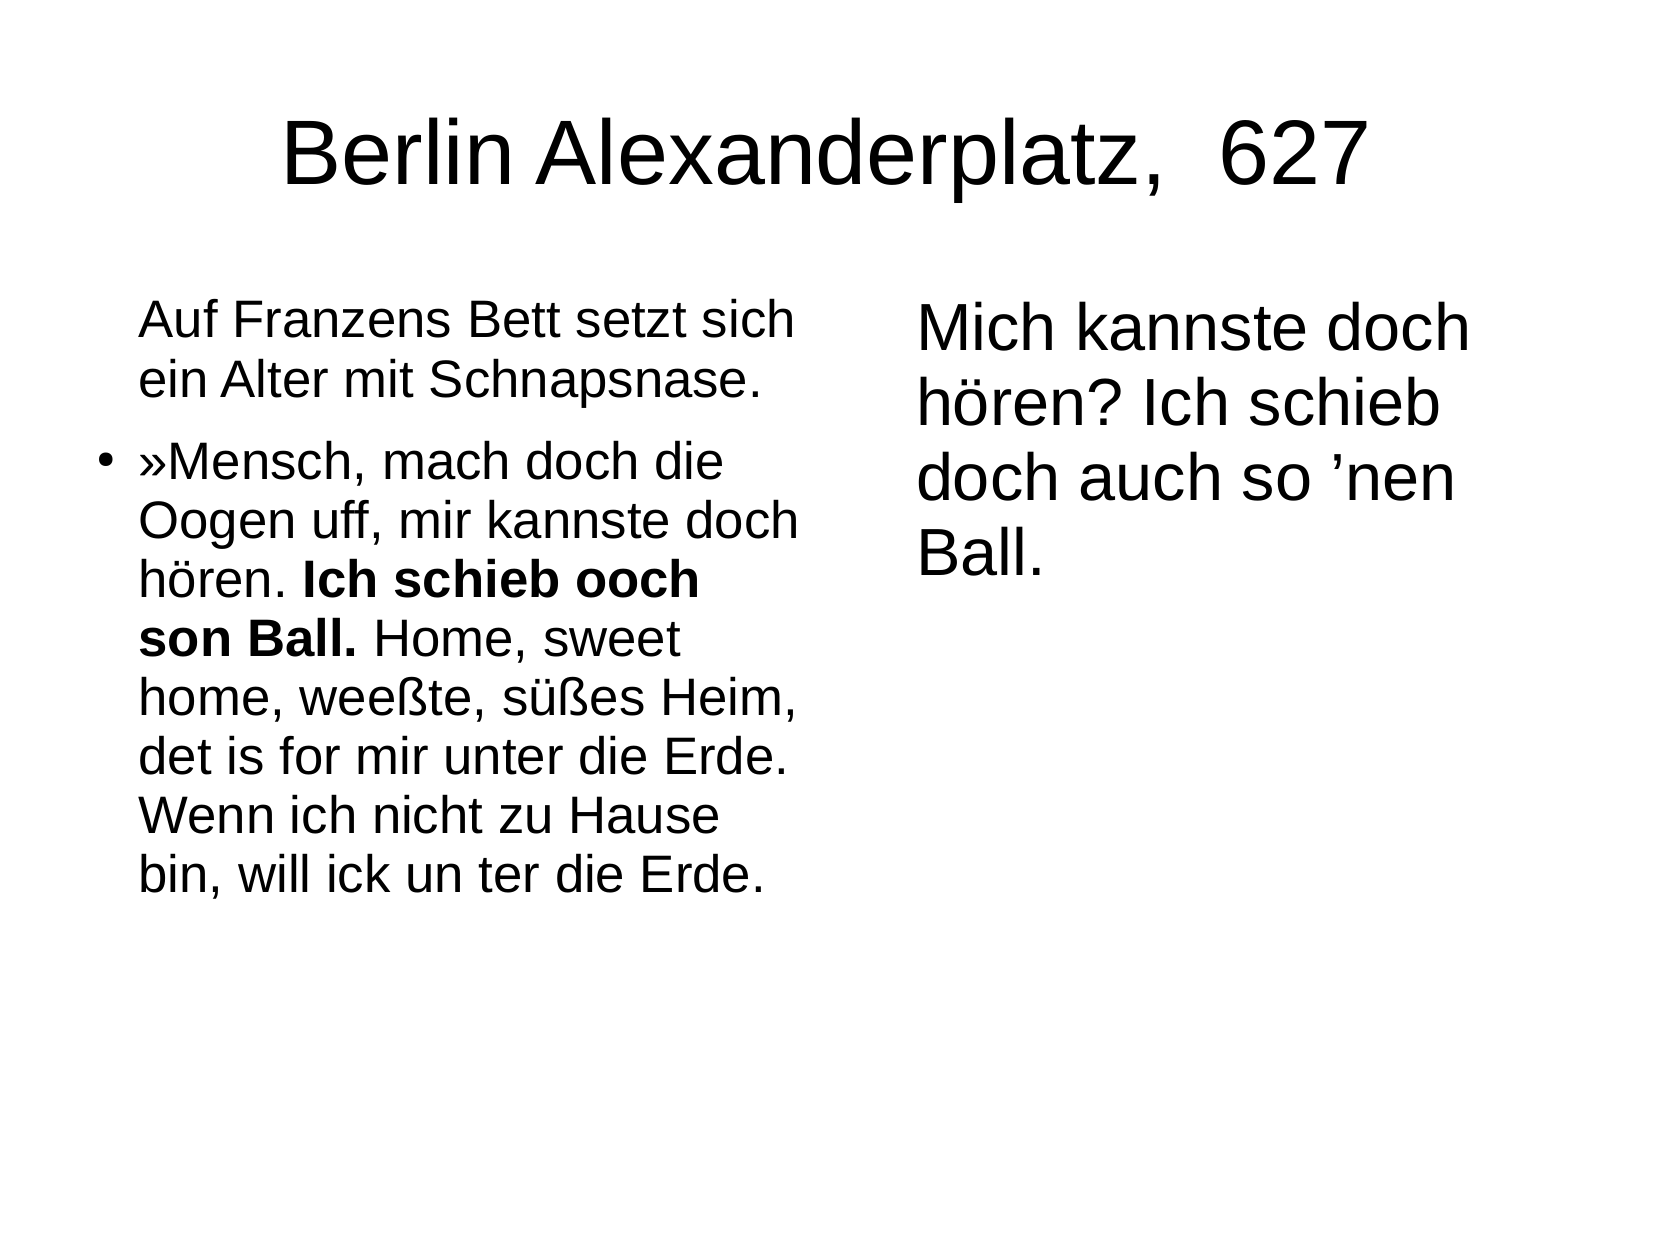

# Berlin Alexanderplatz, 627
Auf Franzens Bett setzt sich ein Alter mit Schnapsnase.
»Mensch, mach doch die Oogen uff, mir kannste doch hören. Ich schieb ooch son Ball. Home, sweet home, weeßte, süßes Heim, det is for mir unter die Erde. Wenn ich nicht zu Hause bin, will ick un ter die Erde.
Mich kannste doch hören? Ich schieb doch auch so ’nen Ball.